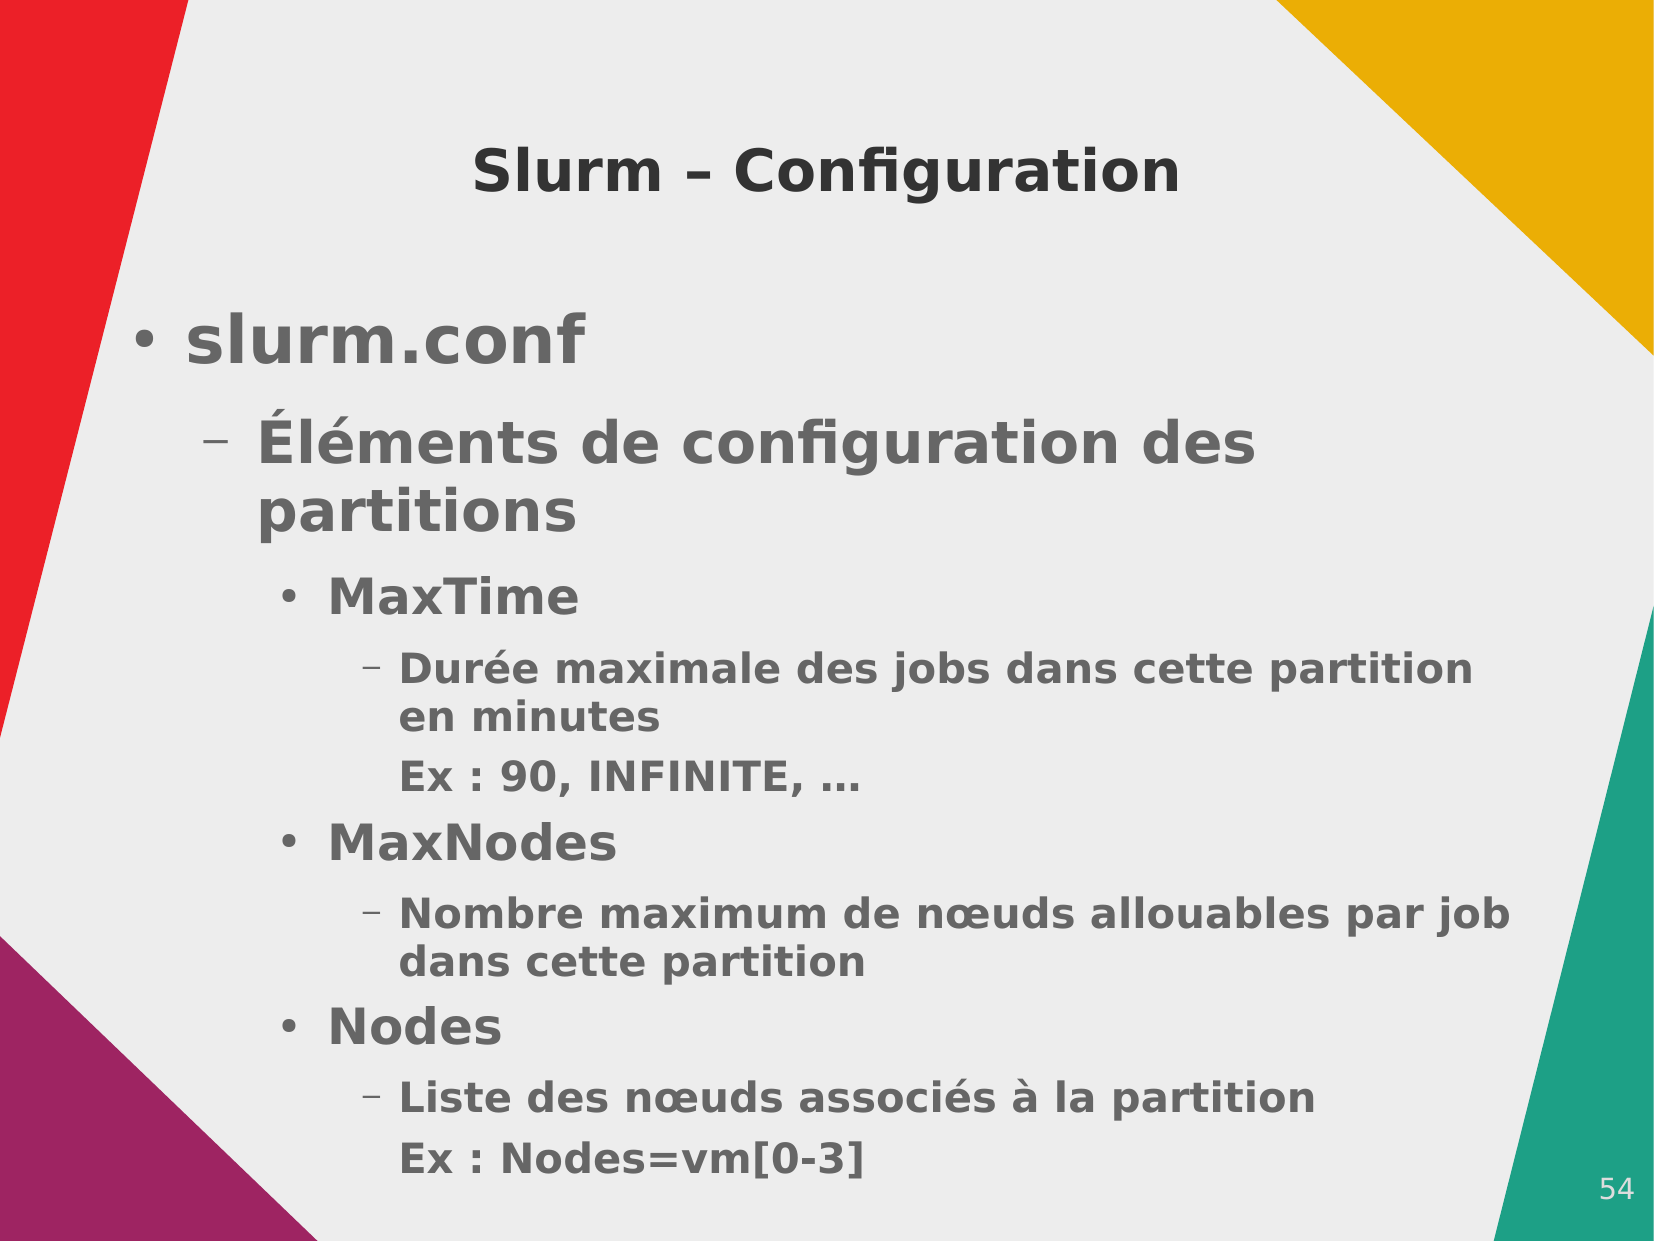

# Slurm – Configuration
slurm.conf
Éléments de configuration des partitions
MaxTime
Durée maximale des jobs dans cette partition en minutes
Ex : 90, INFINITE, …
MaxNodes
Nombre maximum de nœuds allouables par job dans cette partition
Nodes
Liste des nœuds associés à la partition
Ex : Nodes=vm[0-3]
54